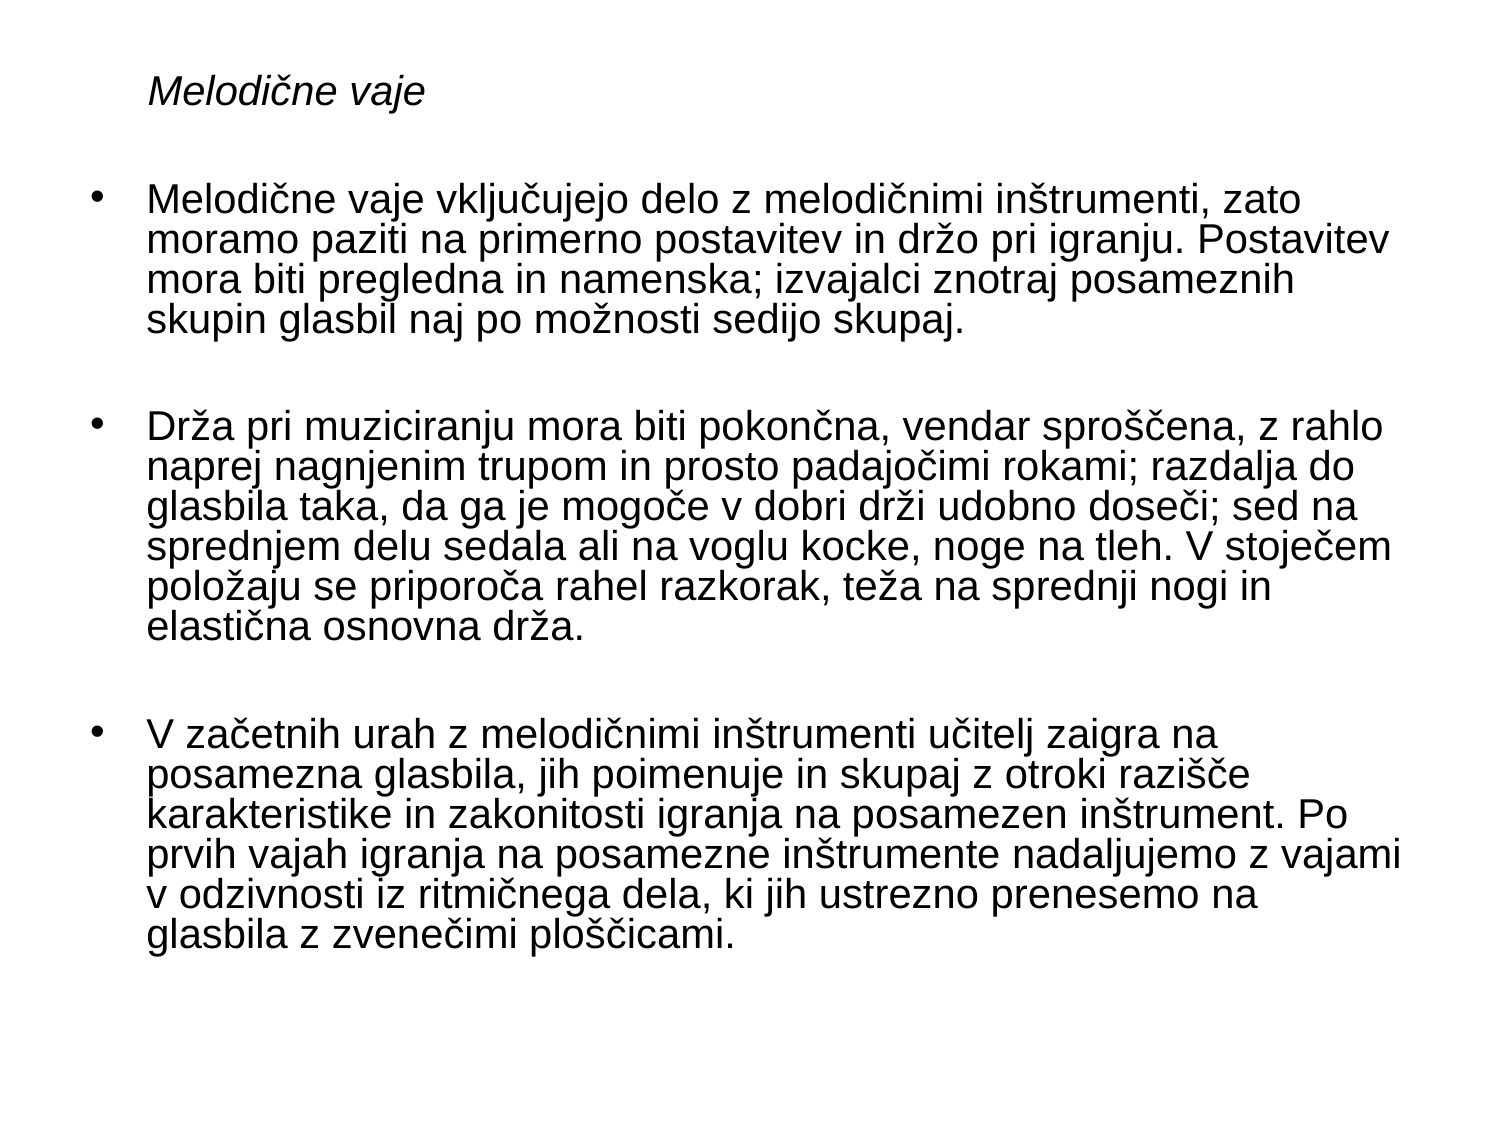

# Melodične vaje
Melodične vaje vključujejo delo z melodičnimi inštrumenti, zato moramo paziti na primerno postavitev in držo pri igranju. Postavitev mora biti pregledna in namenska; izvajalci znotraj posameznih skupin glasbil naj po možnosti sedijo skupaj.
Drža pri muziciranju mora biti pokončna, vendar sproščena, z rahlo naprej nagnjenim trupom in prosto padajočimi rokami; razdalja do glasbila taka, da ga je mogoče v dobri drži udobno doseči; sed na sprednjem delu sedala ali na voglu kocke, noge na tleh. V stoječem položaju se priporoča rahel razkorak, teža na sprednji nogi in elastična osnovna drža.
V začetnih urah z melodičnimi inštrumenti učitelj zaigra na posamezna glasbila, jih poimenuje in skupaj z otroki razišče karakteristike in zakonitosti igranja na posamezen inštrument. Po prvih vajah igranja na posamezne inštrumente nadaljujemo z vajami v odzivnosti iz ritmičnega dela, ki jih ustrezno prenesemo na glasbila z zvenečimi ploščicami.